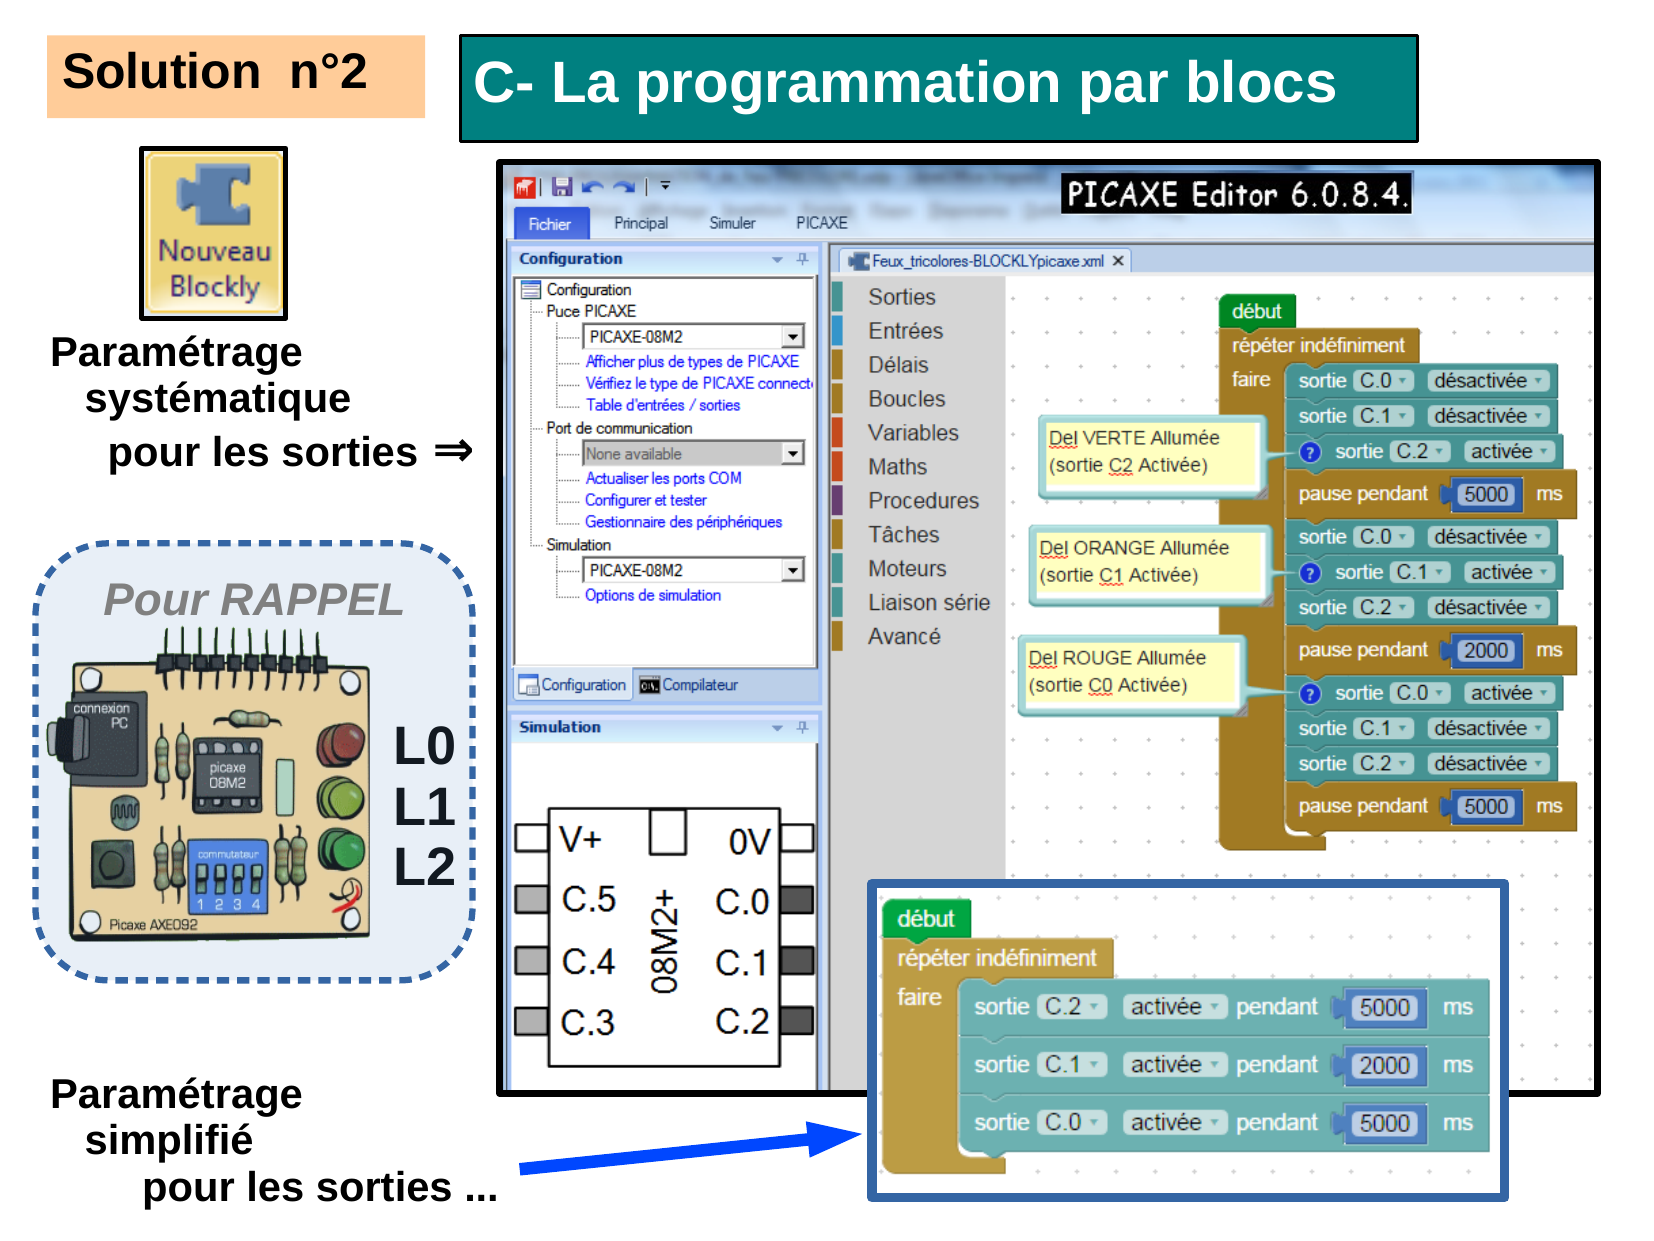

Solution n°2
C- La programmation par blocs
Paramétrage
 systématique
 pour les sorties ⇒
Pour RAPPEL
L0
L1
L2
Paramétrage
 simplifié
 pour les sorties ...